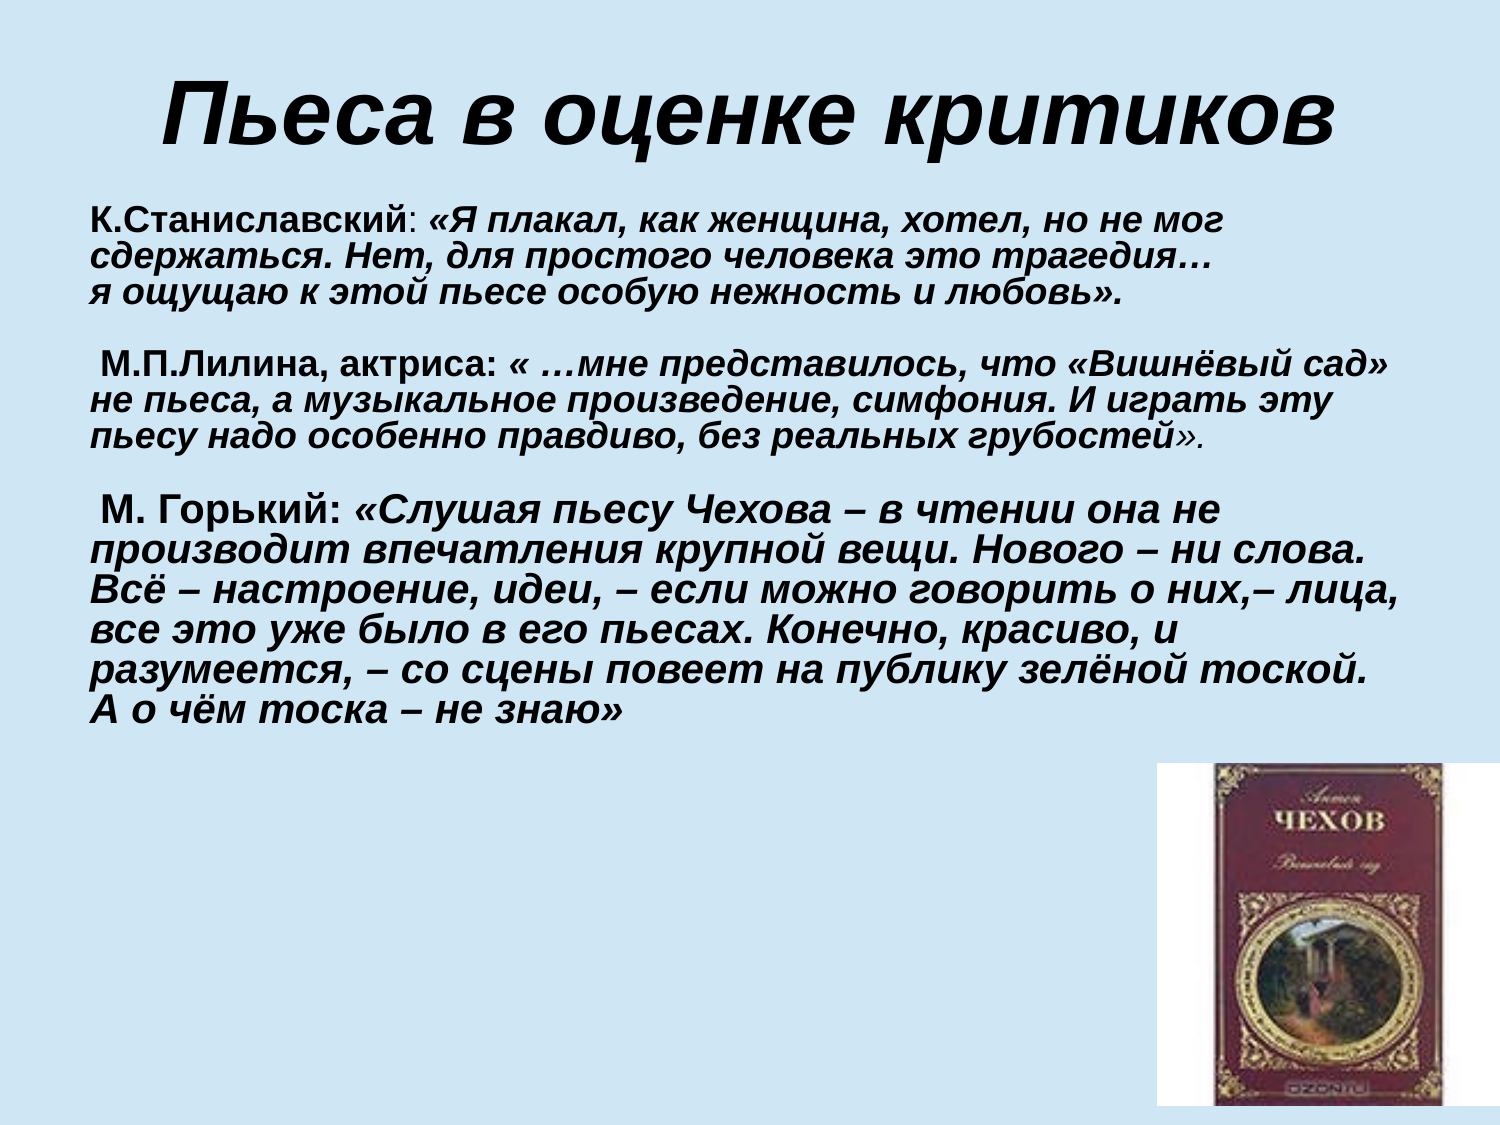

# Пьеса в оценке критиков
К.Станиславский: «Я плакал, как женщина, хотел, но не мог
сдержаться. Нет, для простого человека это трагедия…
я ощущаю к этой пьесе особую нежность и любовь».
 М.П.Лилина, актриса: « …мне представилось, что «Вишнёвый сад»
не пьеса, а музыкальное произведение, симфония. И играть эту
пьесу надо особенно правдиво, без реальных грубостей».
 М. Горький: «Слушая пьесу Чехова – в чтении она не
производит впечатления крупной вещи. Нового – ни слова.
Всё – настроение, идеи, – если можно говорить о них,– лица,
все это уже было в его пьесах. Конечно, красиво, и
разумеется, – со сцены повеет на публику зелёной тоской. А о чём тоска – не знаю»